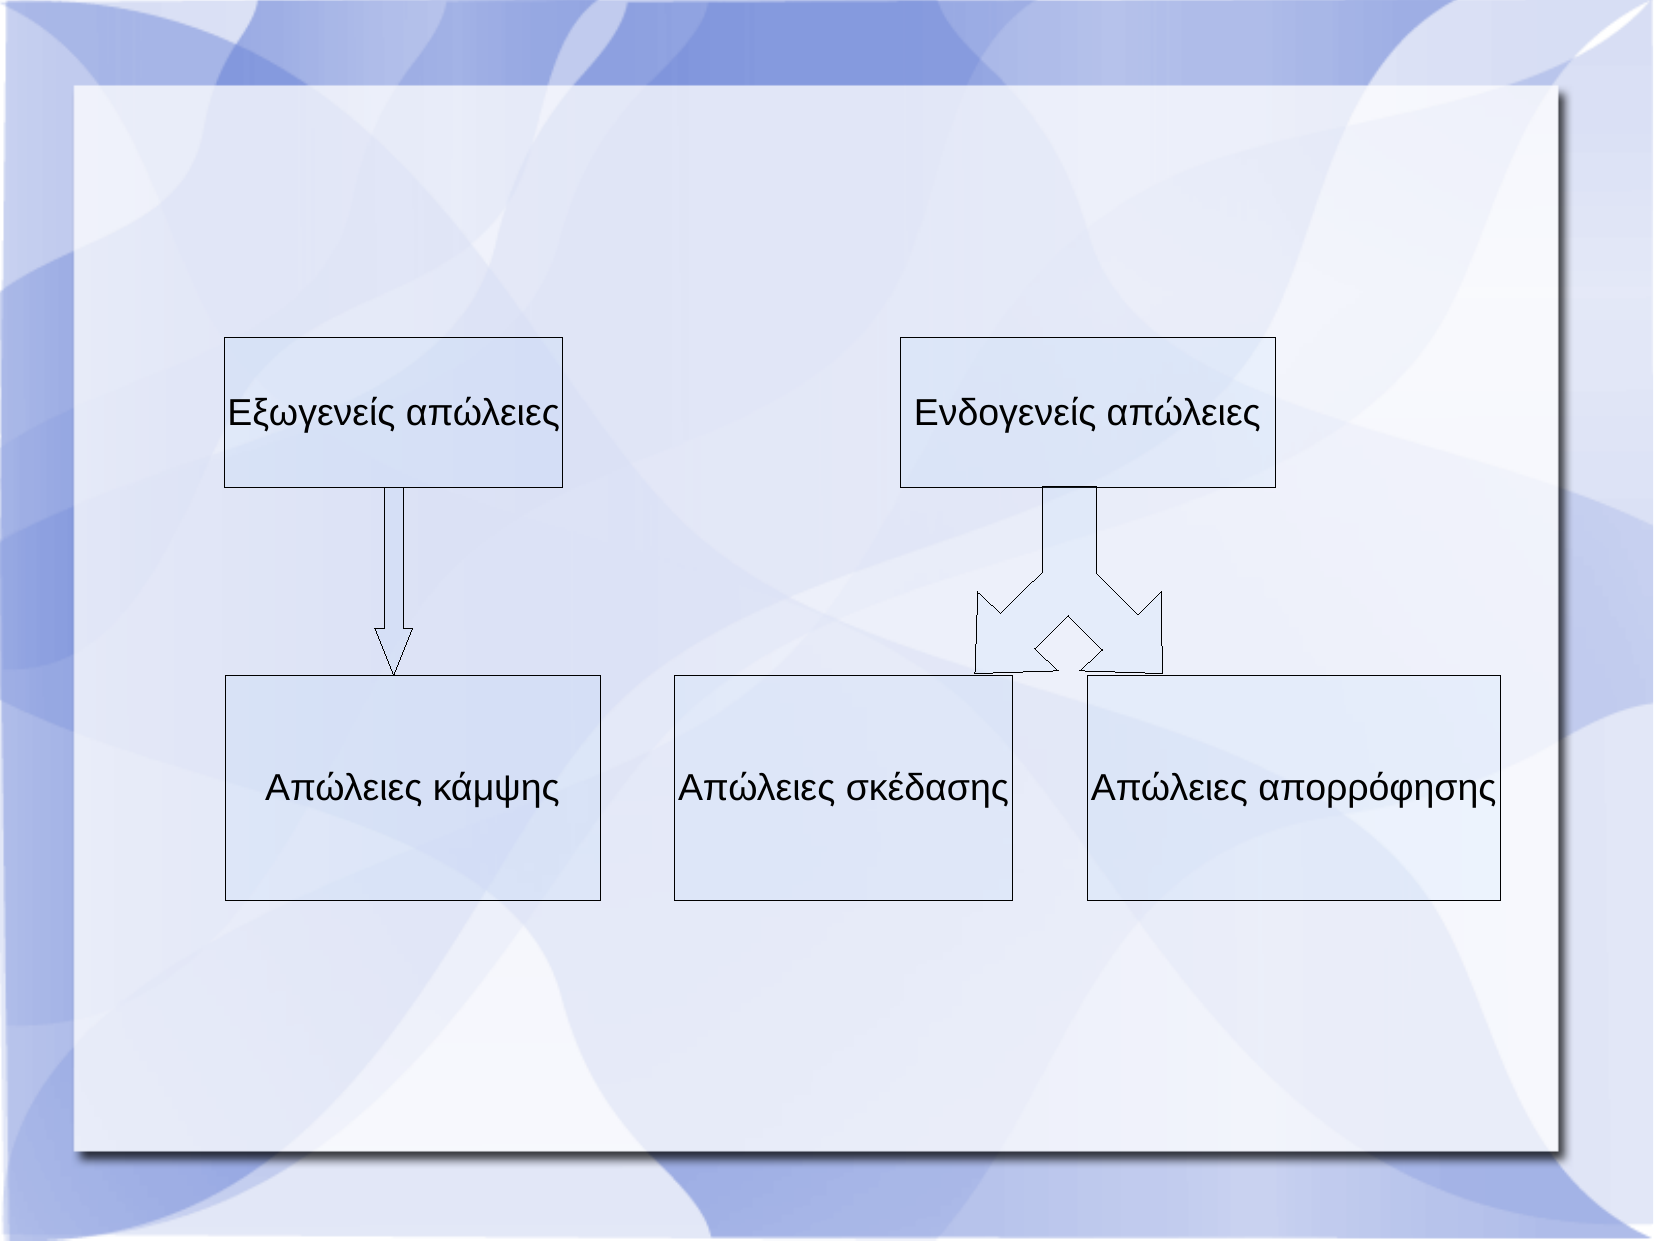

#
Εξωγενείς απώλειες
Ενδογενείς απώλειες
Απώλειες κάμψης
Απώλειες σκέδασης
Απώλειες απορρόφησης